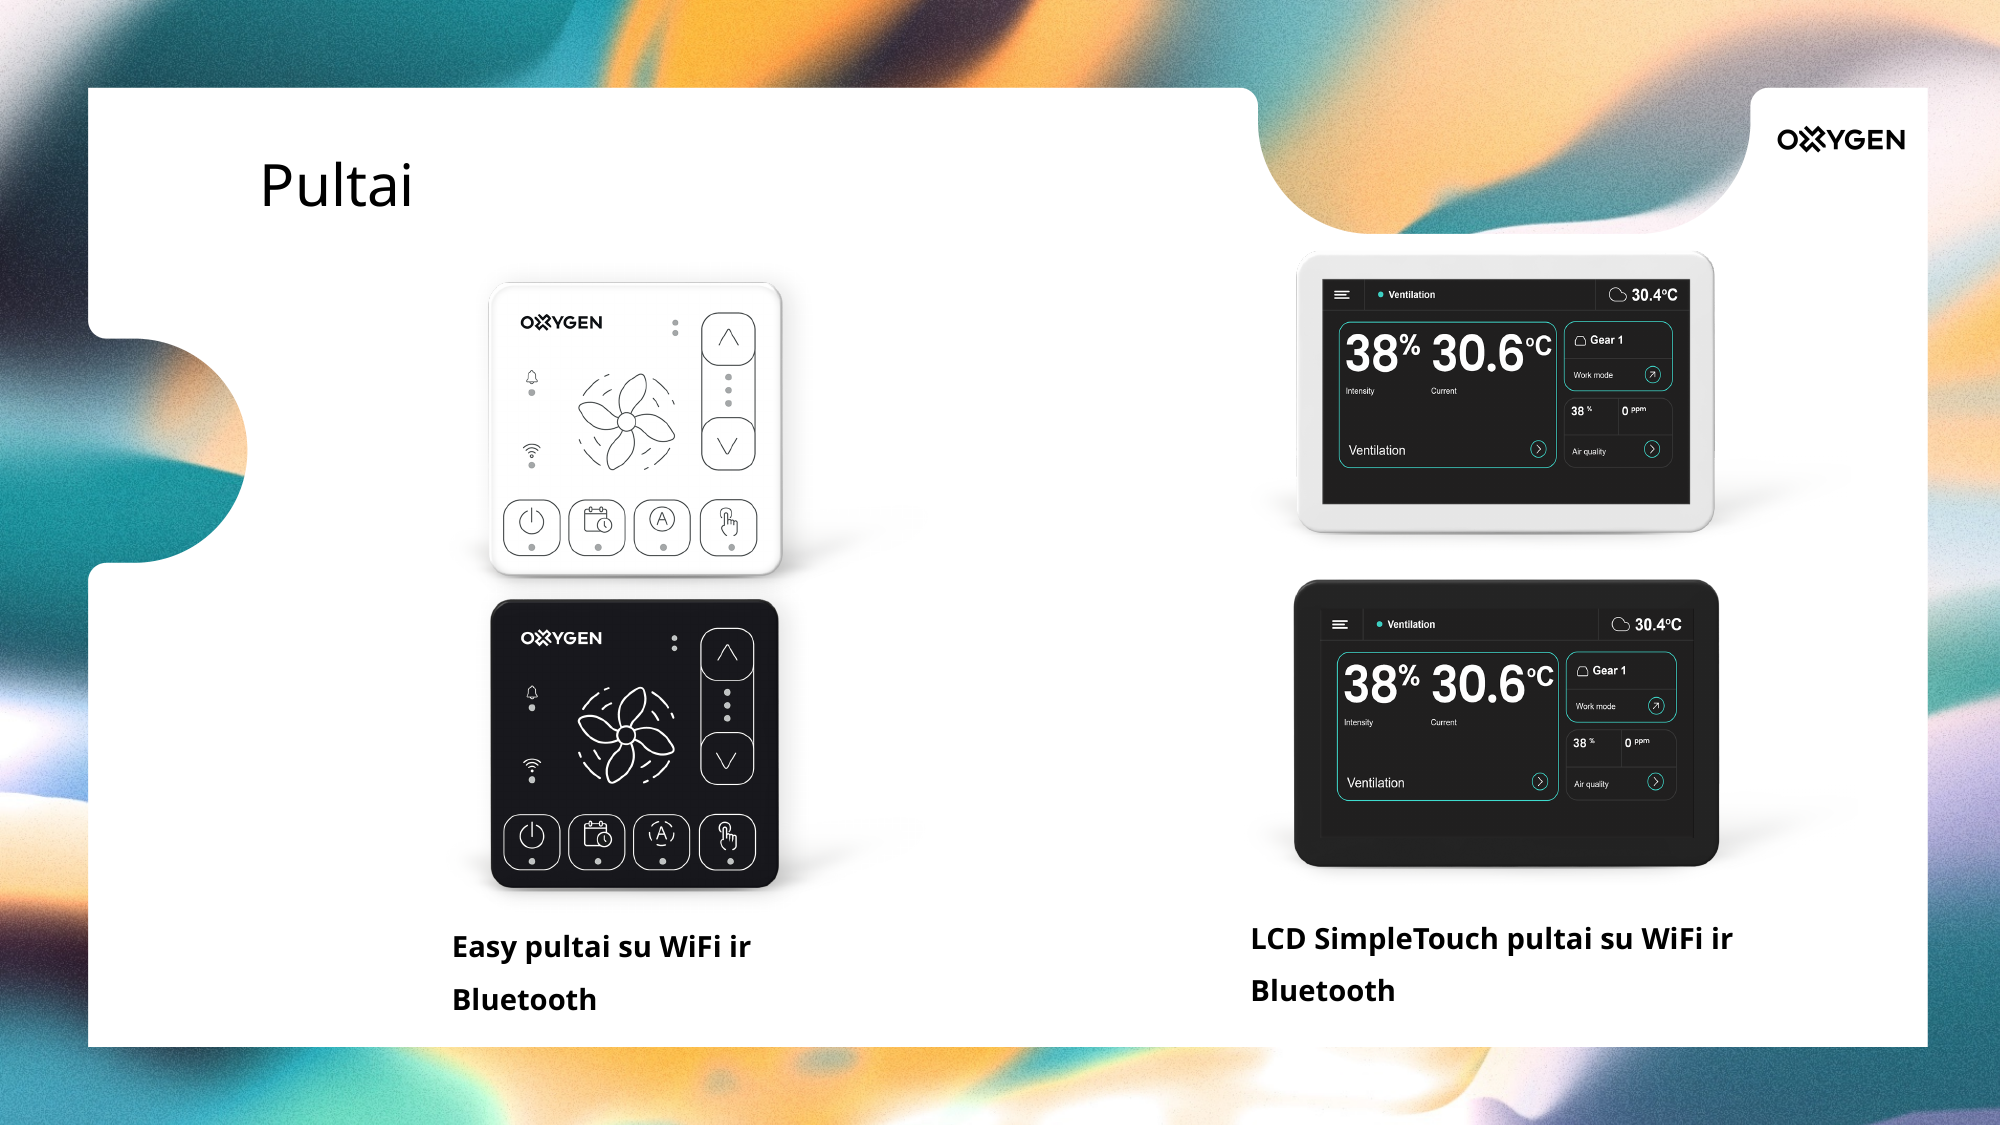

Pultai
LCD SimpleTouch pultai su WiFi ir Bluetooth
Easy pultai su WiFi ir Bluetooth